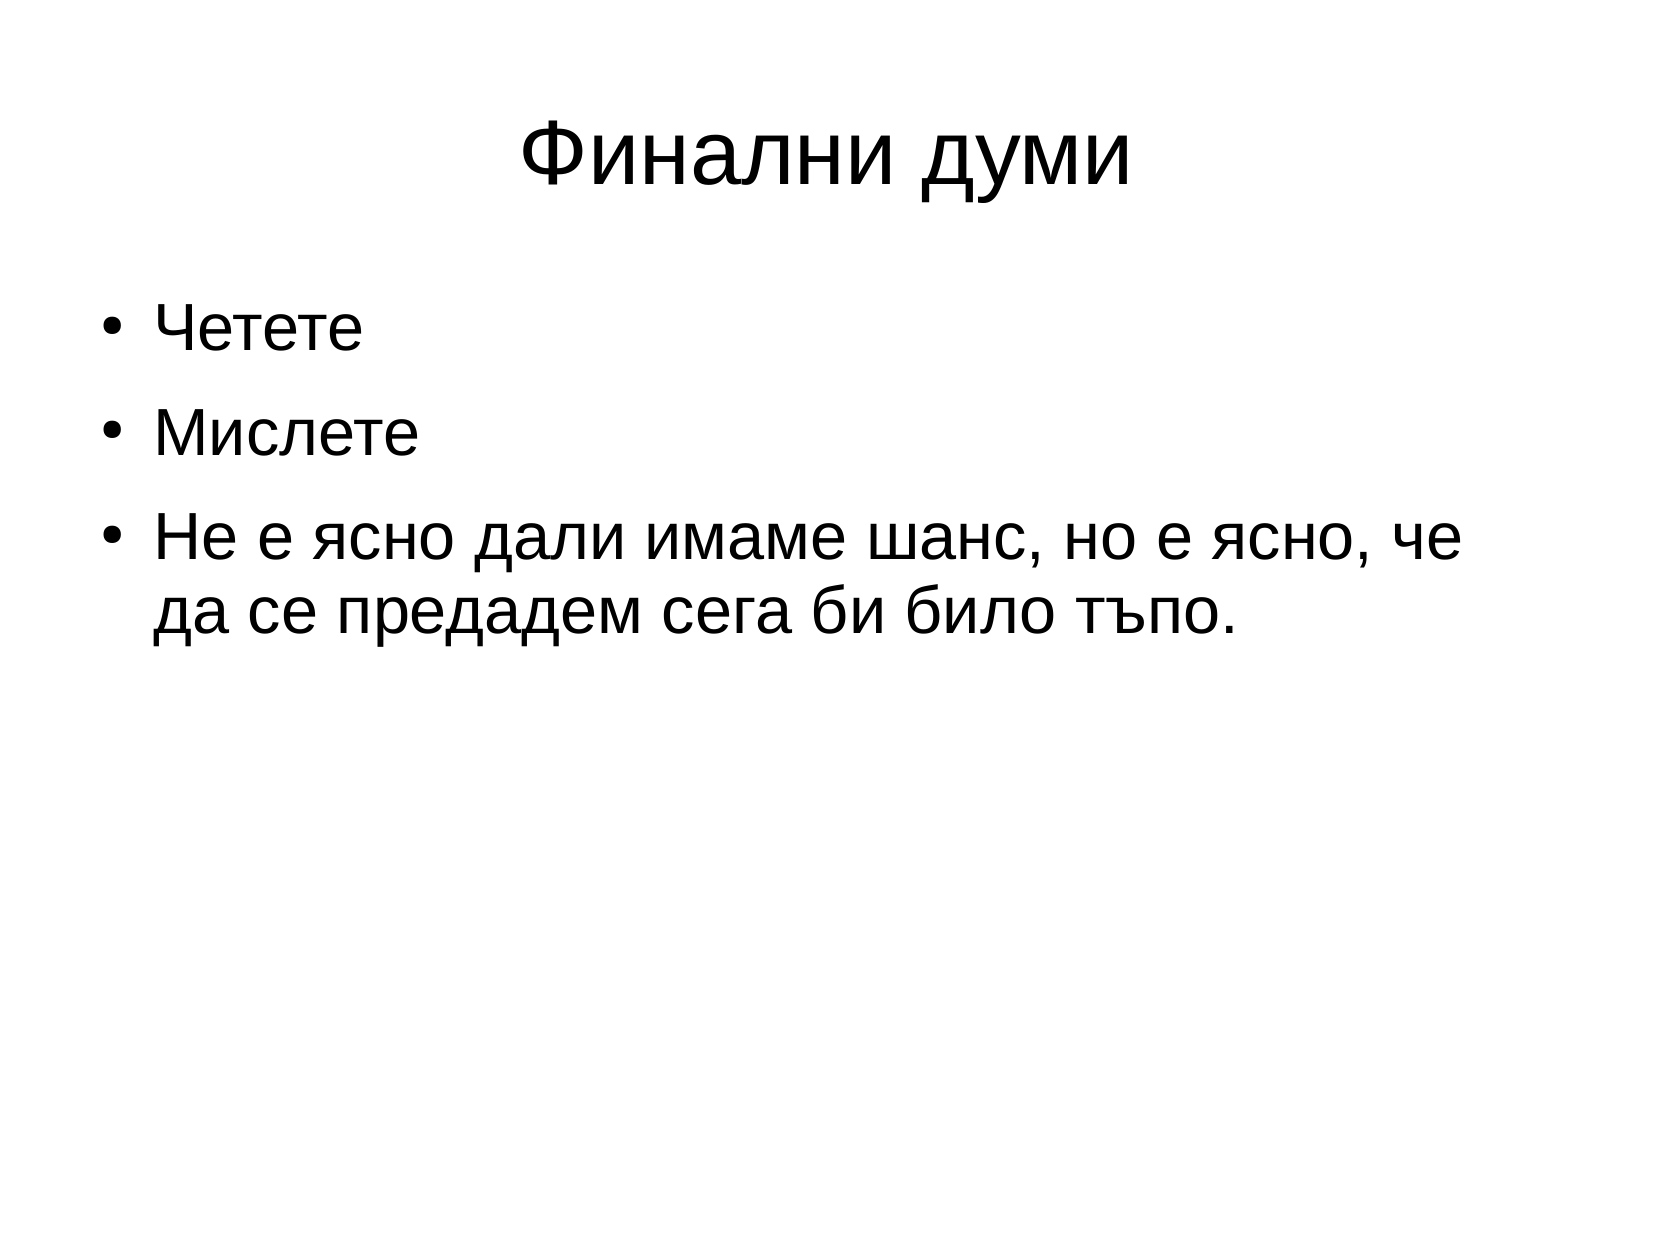

# Финални думи
Четете
Мислете
Не е ясно дали имаме шанс, но е ясно, че да се предадем сега би било тъпо.